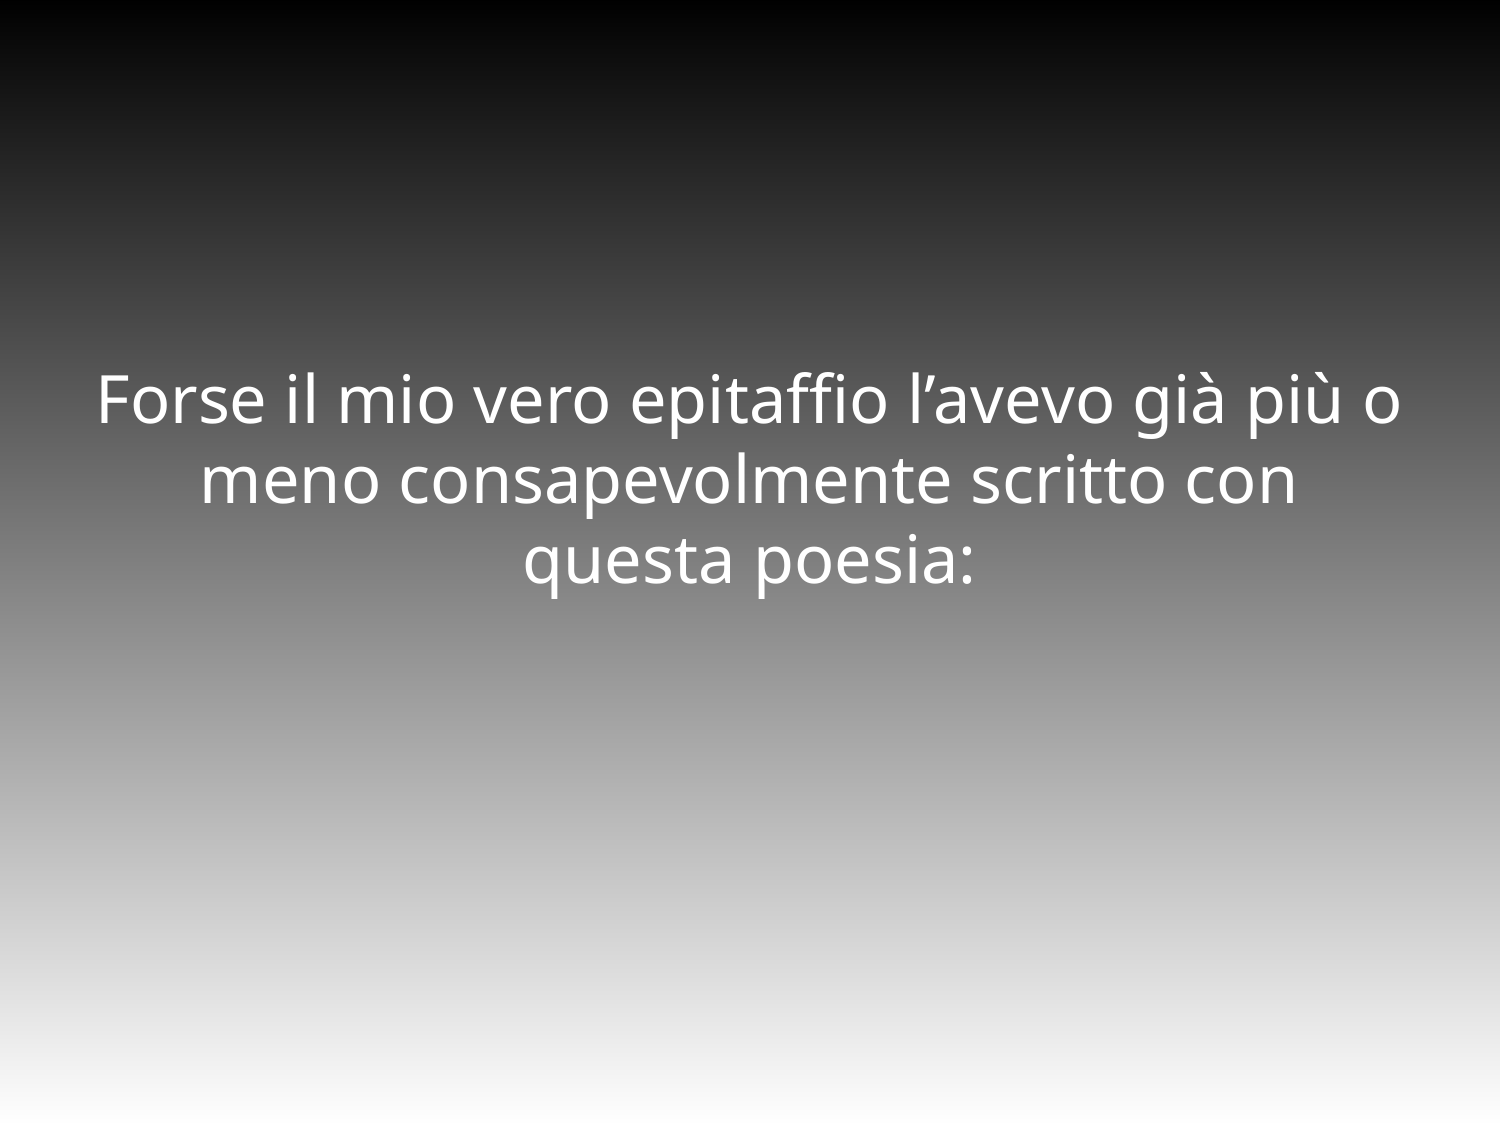

# Forse il mio vero epitaffio l’avevo già più o meno consapevolmente scritto con questa poesia: